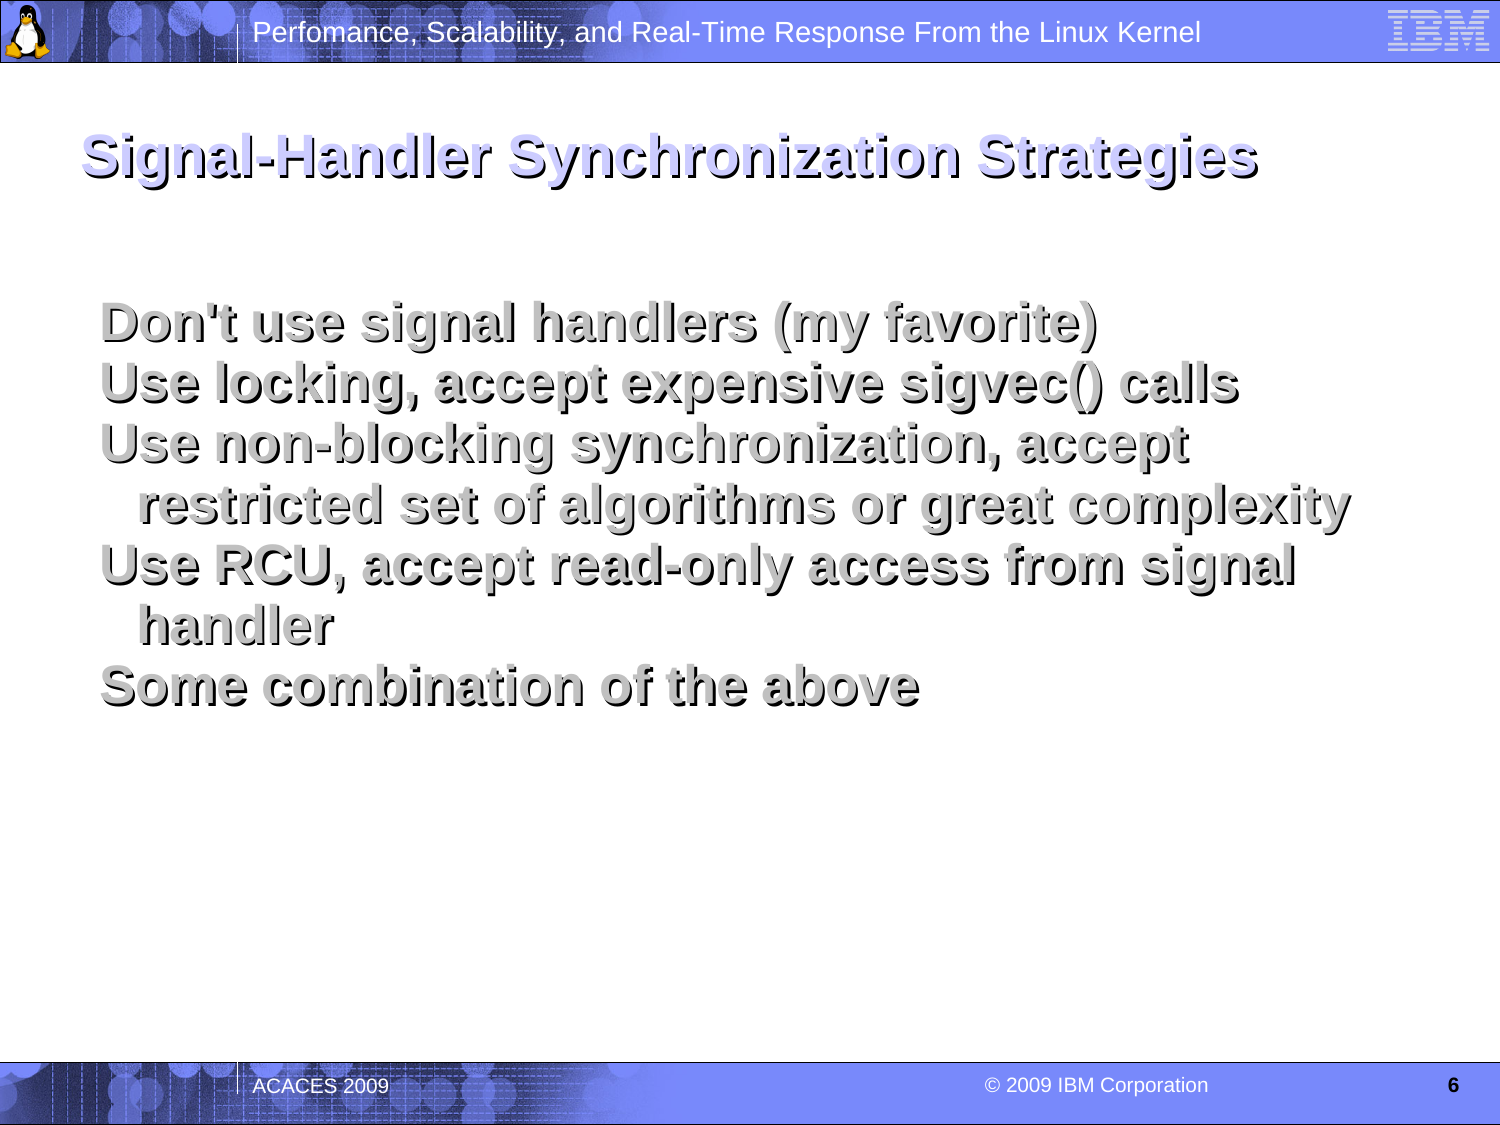

# Signal-Handler Synchronization Strategies
Don't use signal handlers (my favorite)
Use locking, accept expensive sigvec() calls
Use non-blocking synchronization, accept restricted set of algorithms or great complexity
Use RCU, accept read-only access from signal handler
Some combination of the above
6